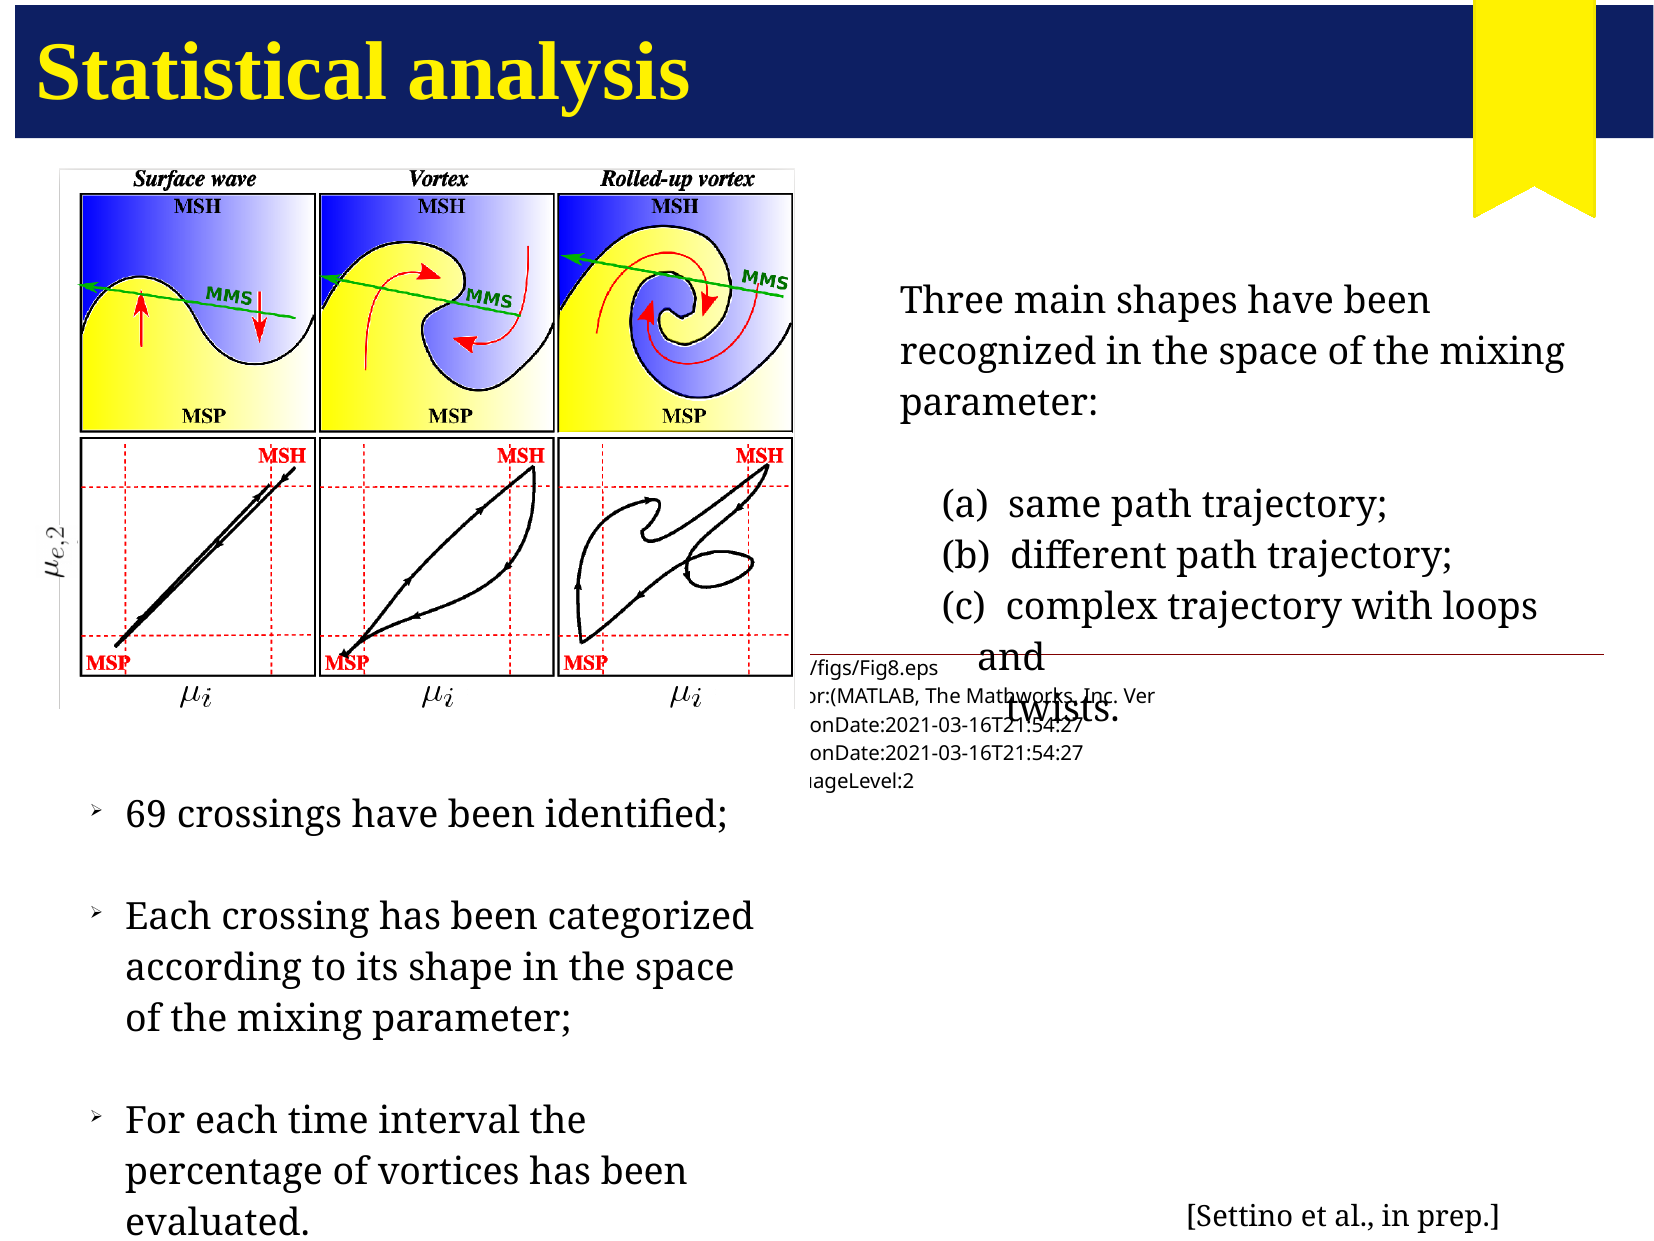

# Statistical analysis
Three main shapes have been recognized in the space of the mixing parameter:
 same path trajectory;
 different path trajectory;
 complex trajectory with loops and
 twists.
69 crossings have been identified;
Each crossing has been categorized according to its shape in the space of the mixing parameter;
For each time interval the percentage of vortices has been evaluated.
[Settino et al., in prep.]